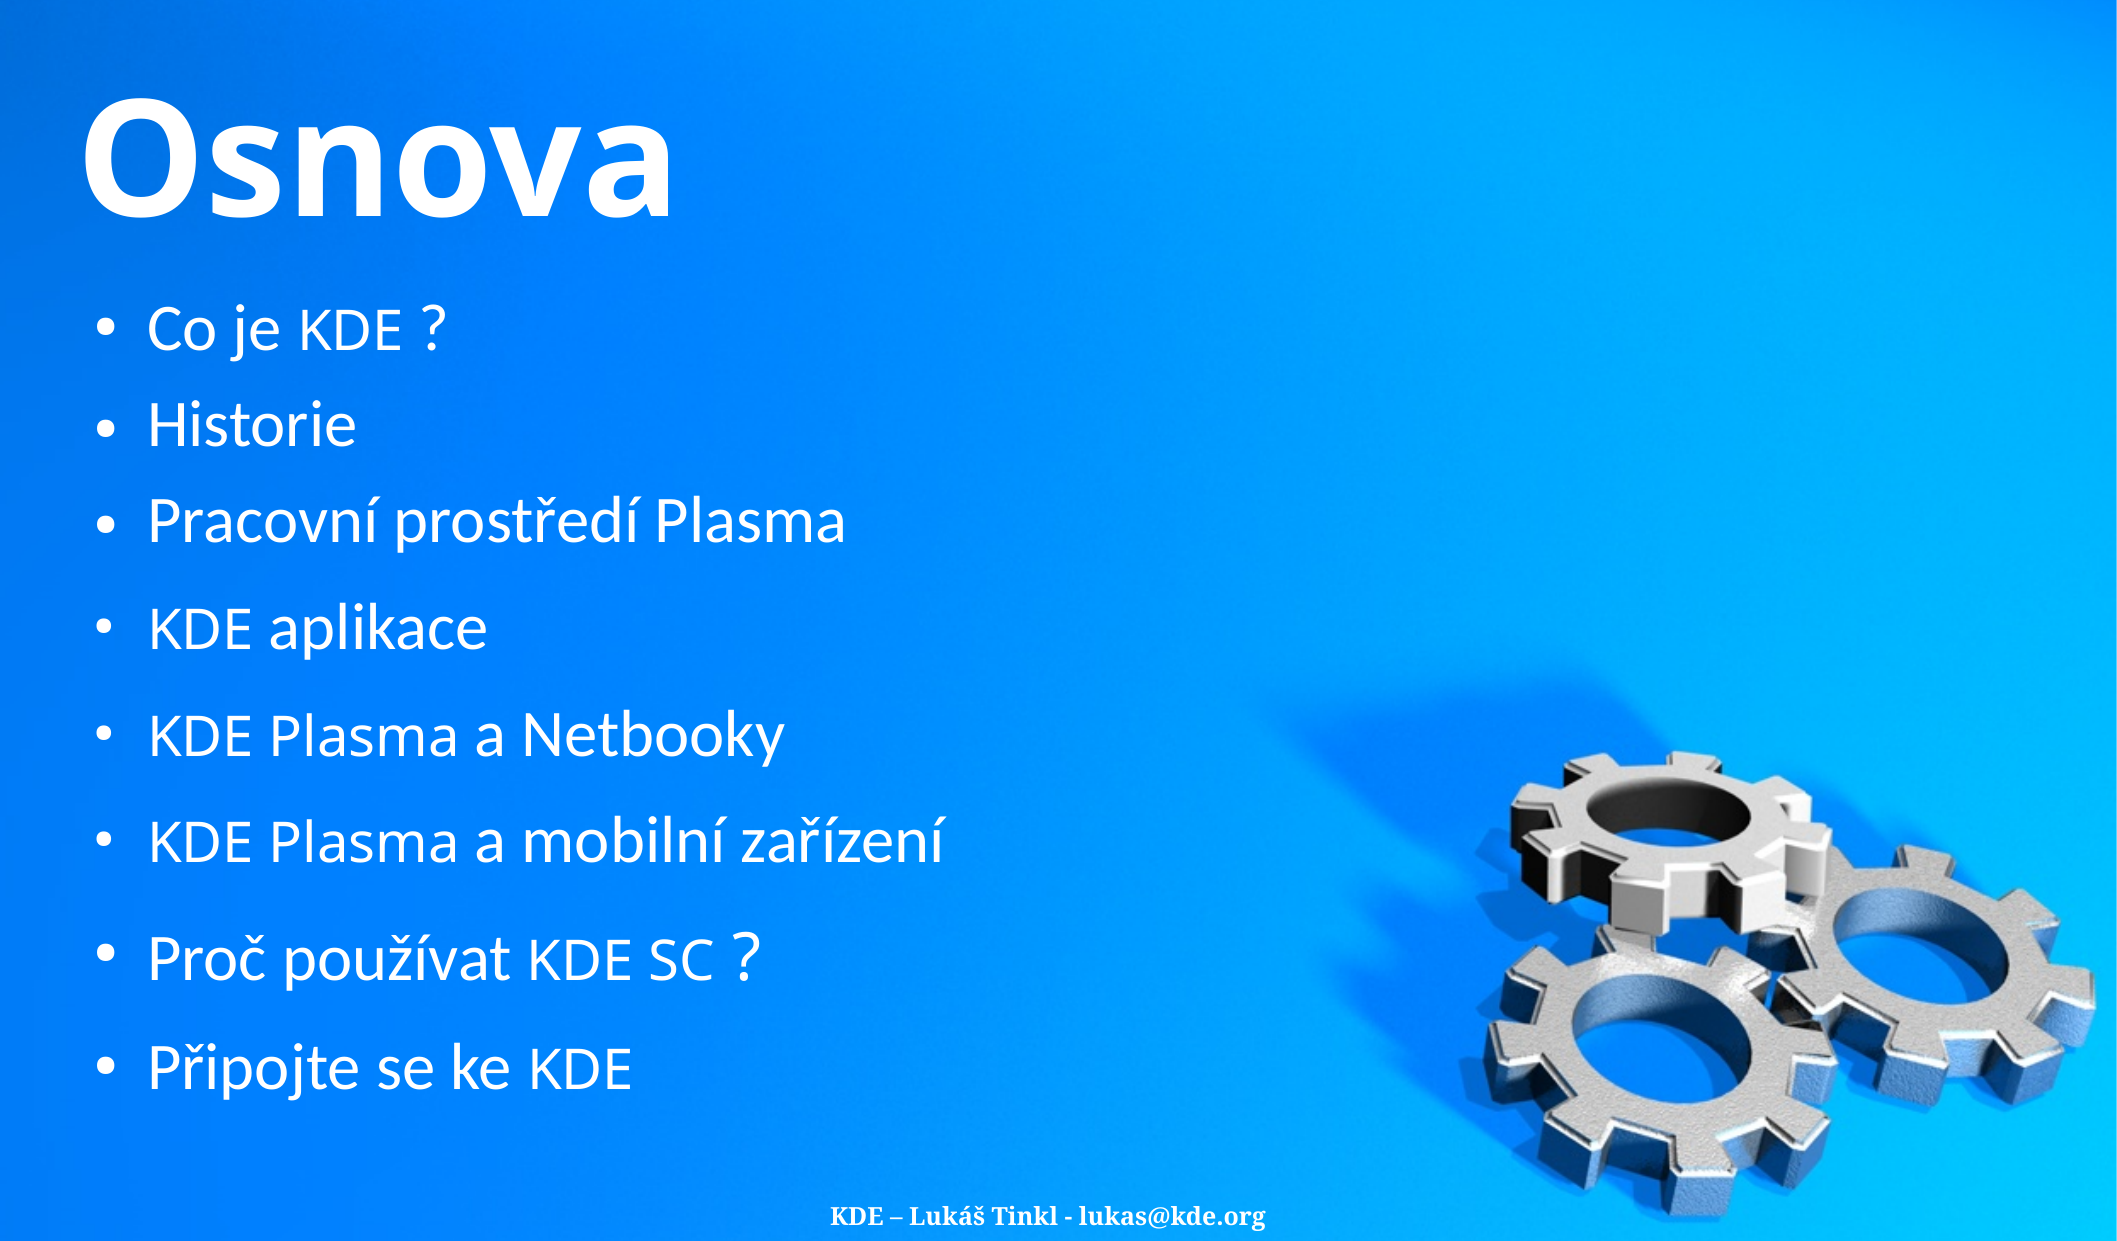

# Osnova
Co je KDE ?
Historie
Pracovní prostředí Plasma
KDE aplikace
KDE Plasma a Netbooky
KDE Plasma a mobilní zařízení
Proč používat KDE SC ?
Připojte se ke KDE
KDE for Beginners - Sandro S. Andrade - sandroandrade@kde.org